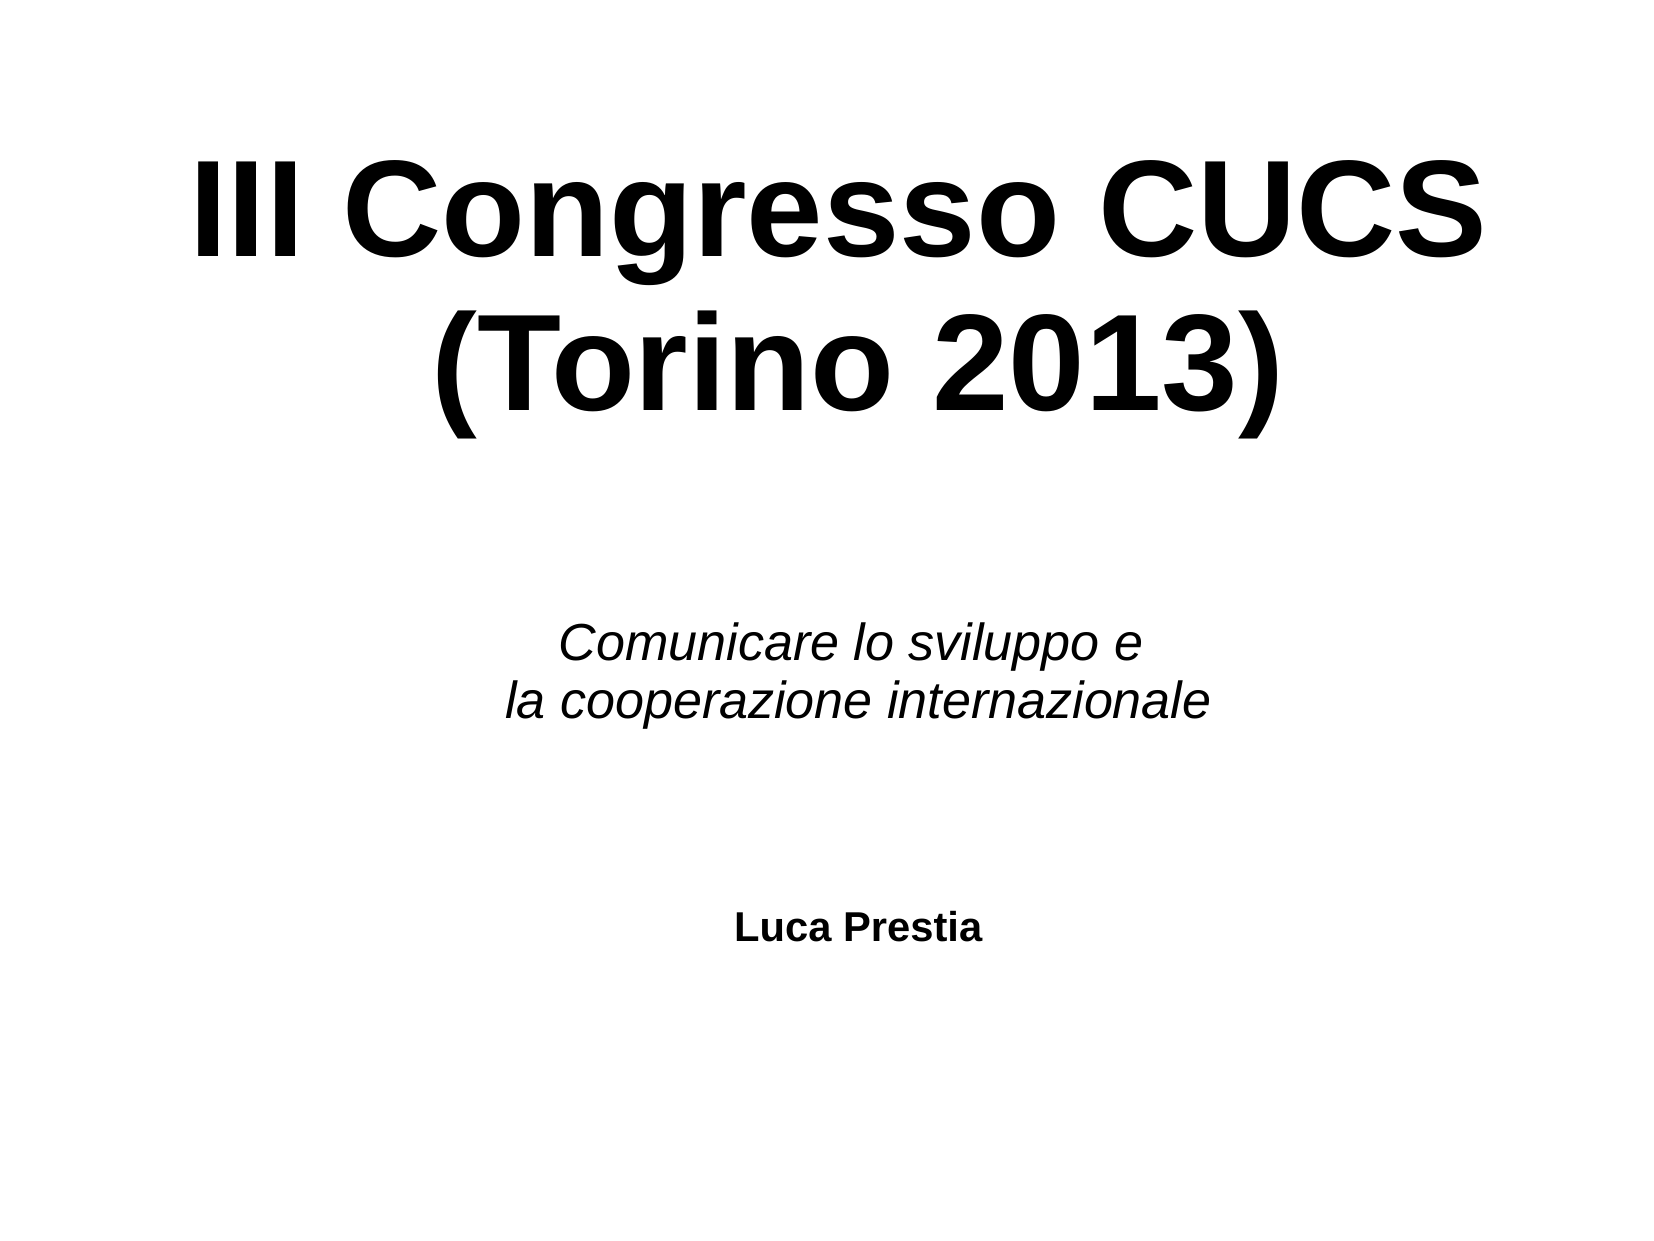

III Congresso CUCS
(Torino 2013)
Comunicare lo sviluppo e
la cooperazione internazionale
Luca Prestia